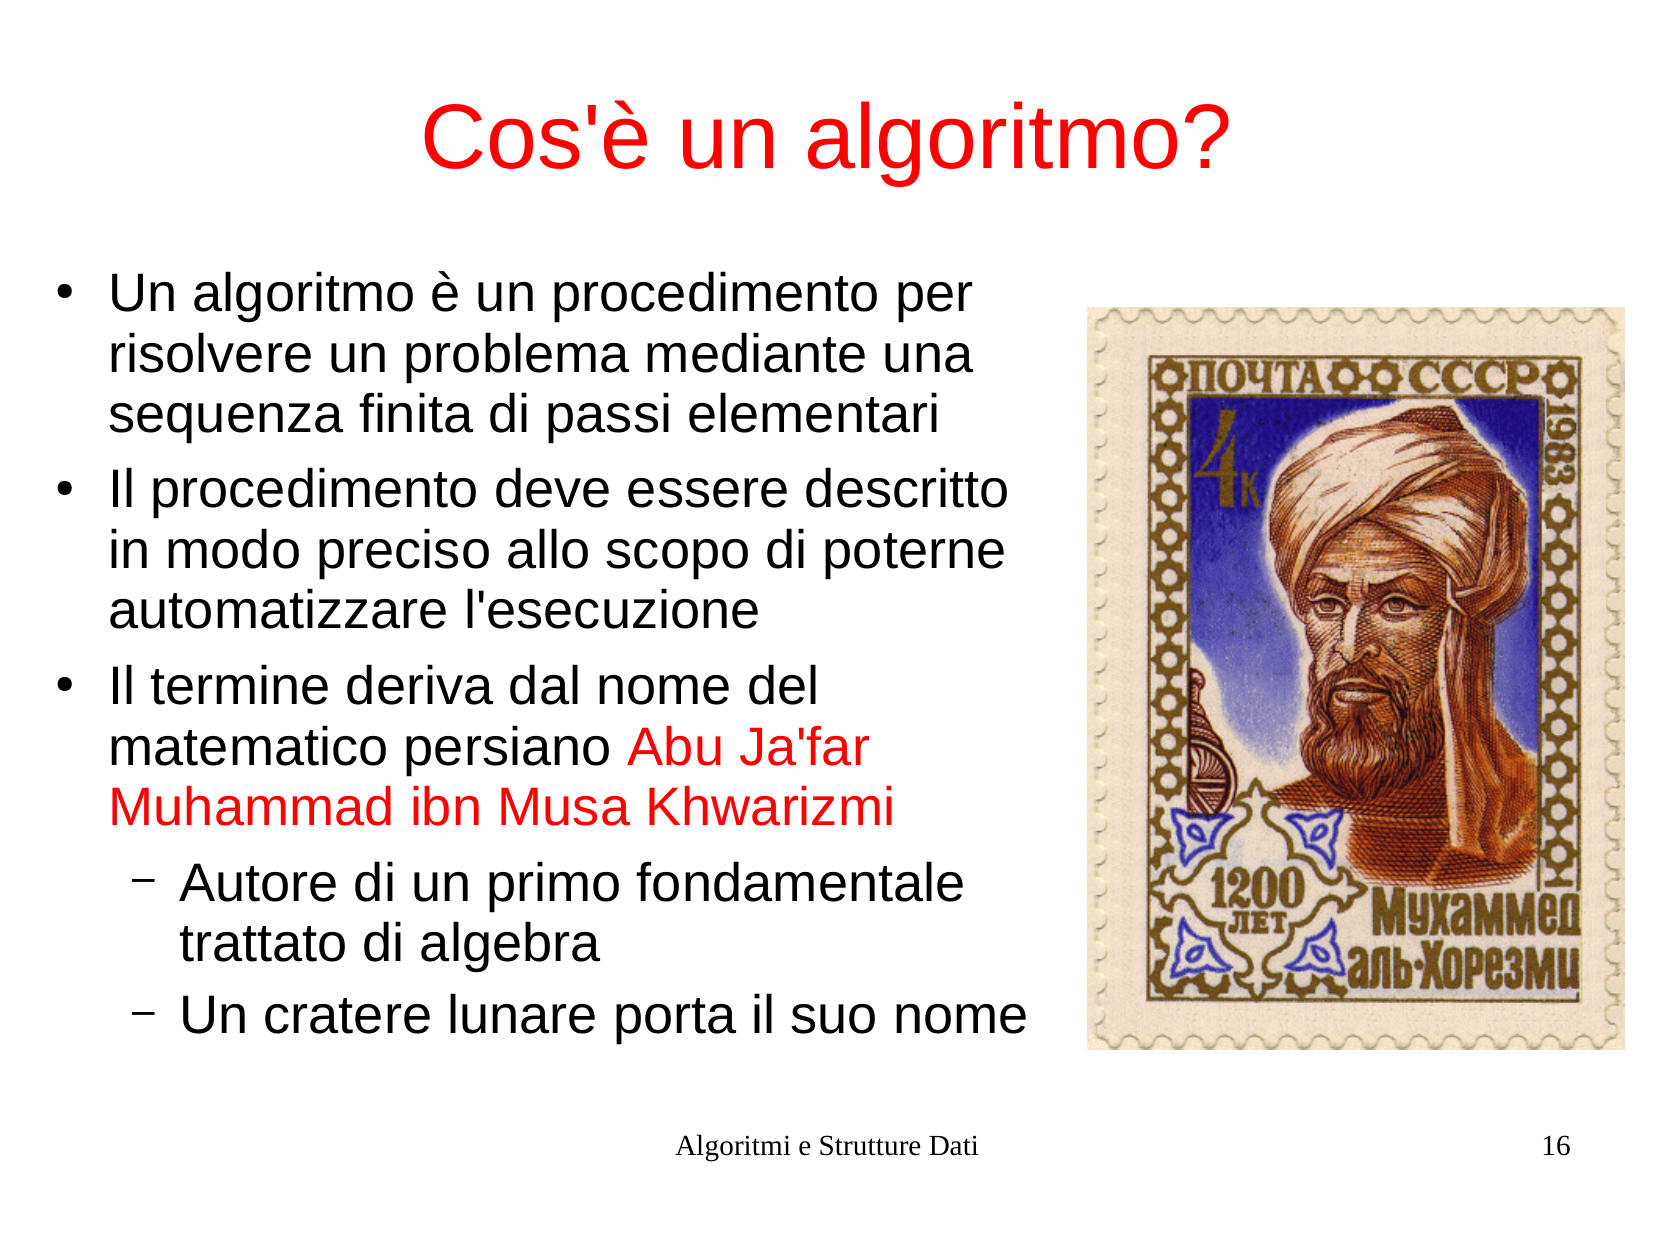

# Cos'è un algoritmo?
Un algoritmo è un procedimento per risolvere un problema mediante una sequenza finita di passi elementari
Il procedimento deve essere descritto in modo preciso allo scopo di poterne automatizzare l'esecuzione
Il termine deriva dal nome del matematico persiano Abu Ja'far Muhammad ibn Musa Khwarizmi
Autore di un primo fondamentale trattato di algebra
Un cratere lunare porta il suo nome
Algoritmi e Strutture Dati
16